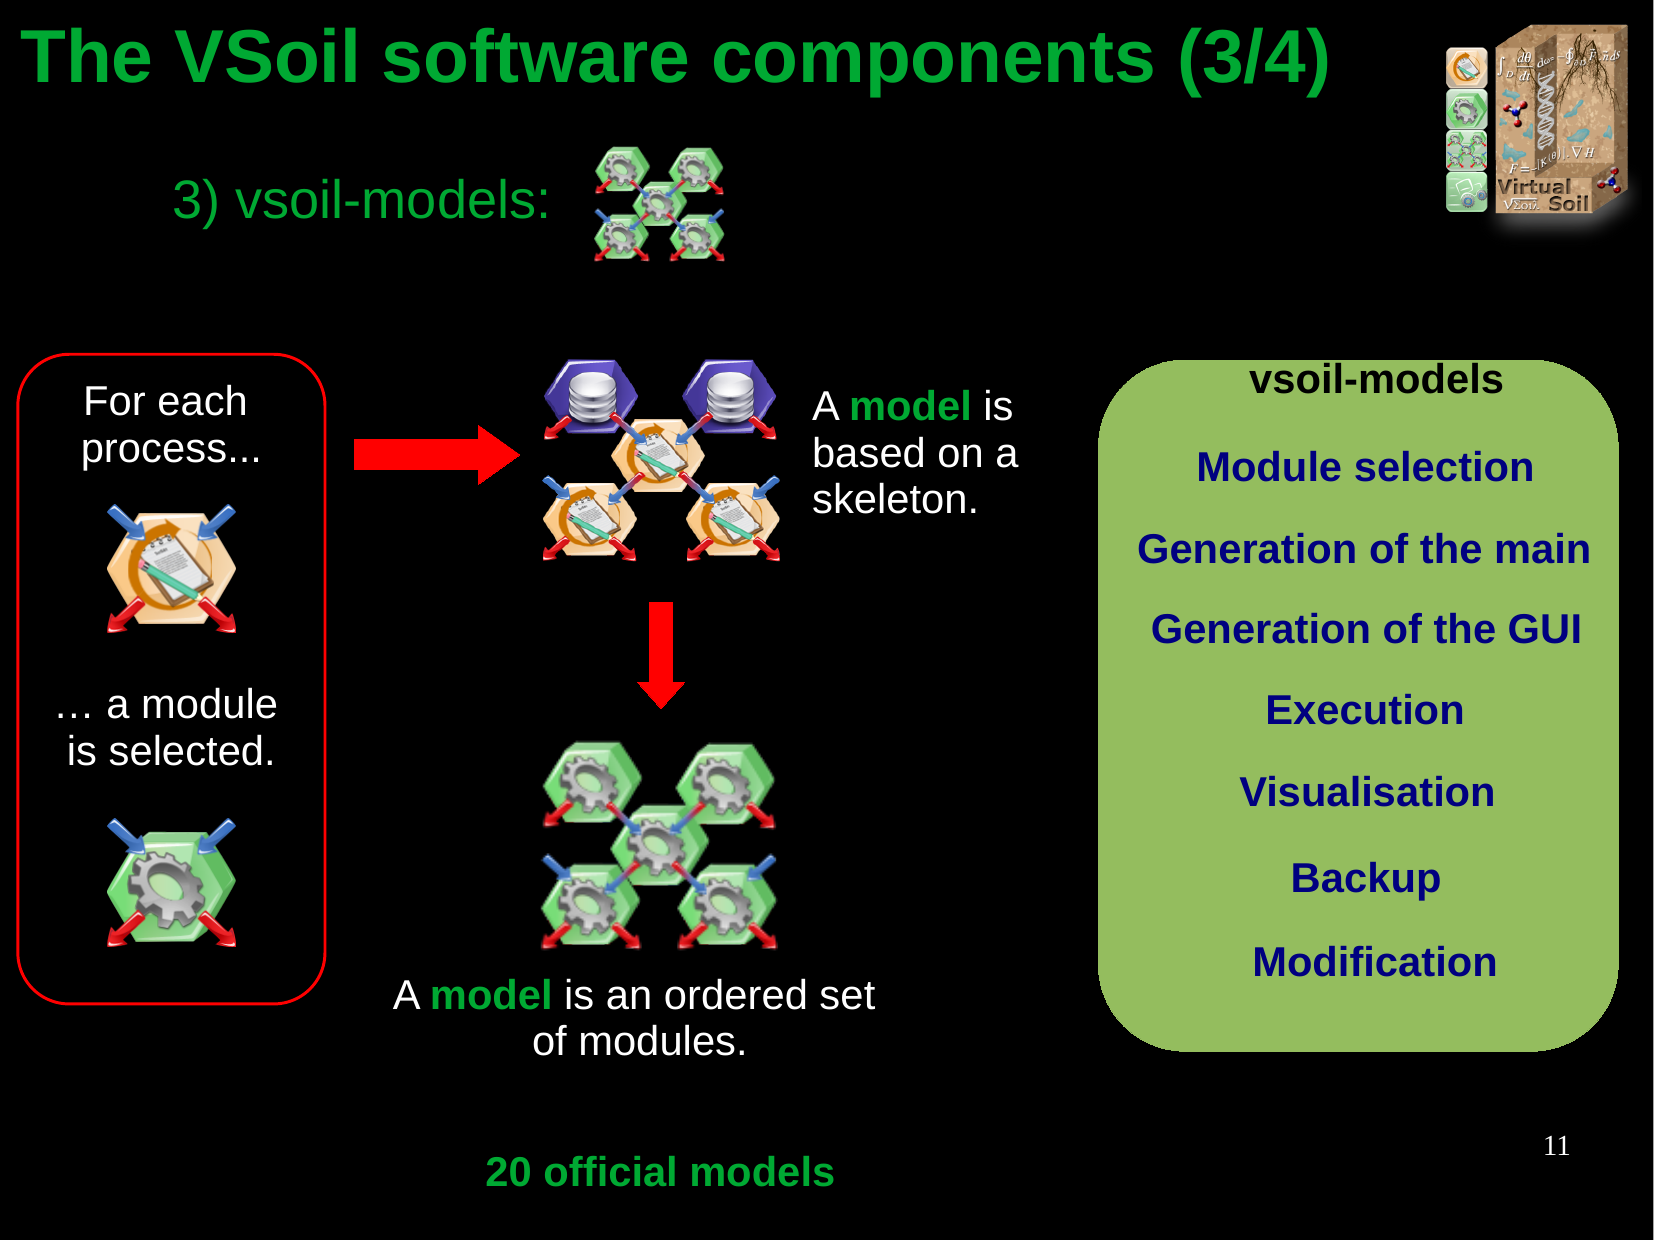

The VSoil software components (3/4)
# 3) vsoil-models:
vsoil-models
For each
process...
… a module
is selected.
A model is
based on a
skeleton.
Module selection
Generation of the main
Generation of the GUI
Execution
Visualisation
Backup
Modification
A model is an ordered set
of modules.
11
20 official models